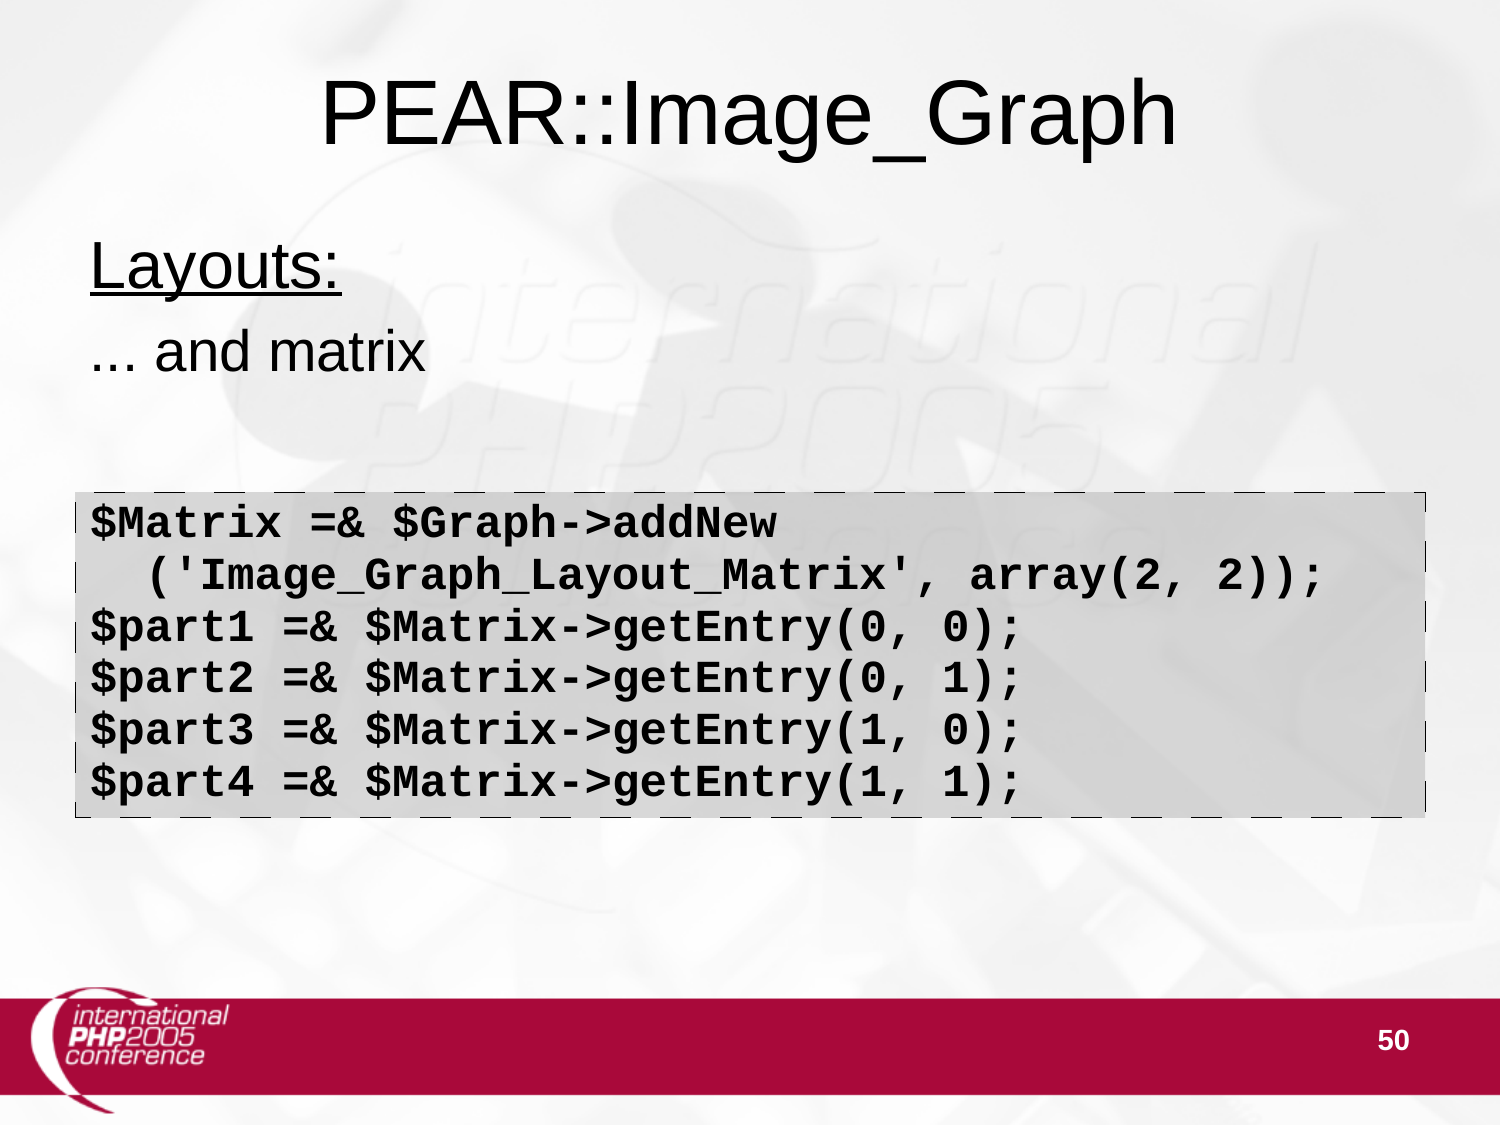

PEAR::Image_Graph
# Layouts:
... and matrix
$Matrix =& $Graph->addNew
 ('Image_Graph_Layout_Matrix', array(2, 2));
$part1 =& $Matrix->getEntry(0, 0);
$part2 =& $Matrix->getEntry(0, 1);
$part3 =& $Matrix->getEntry(1, 0);
$part4 =& $Matrix->getEntry(1, 1);
50